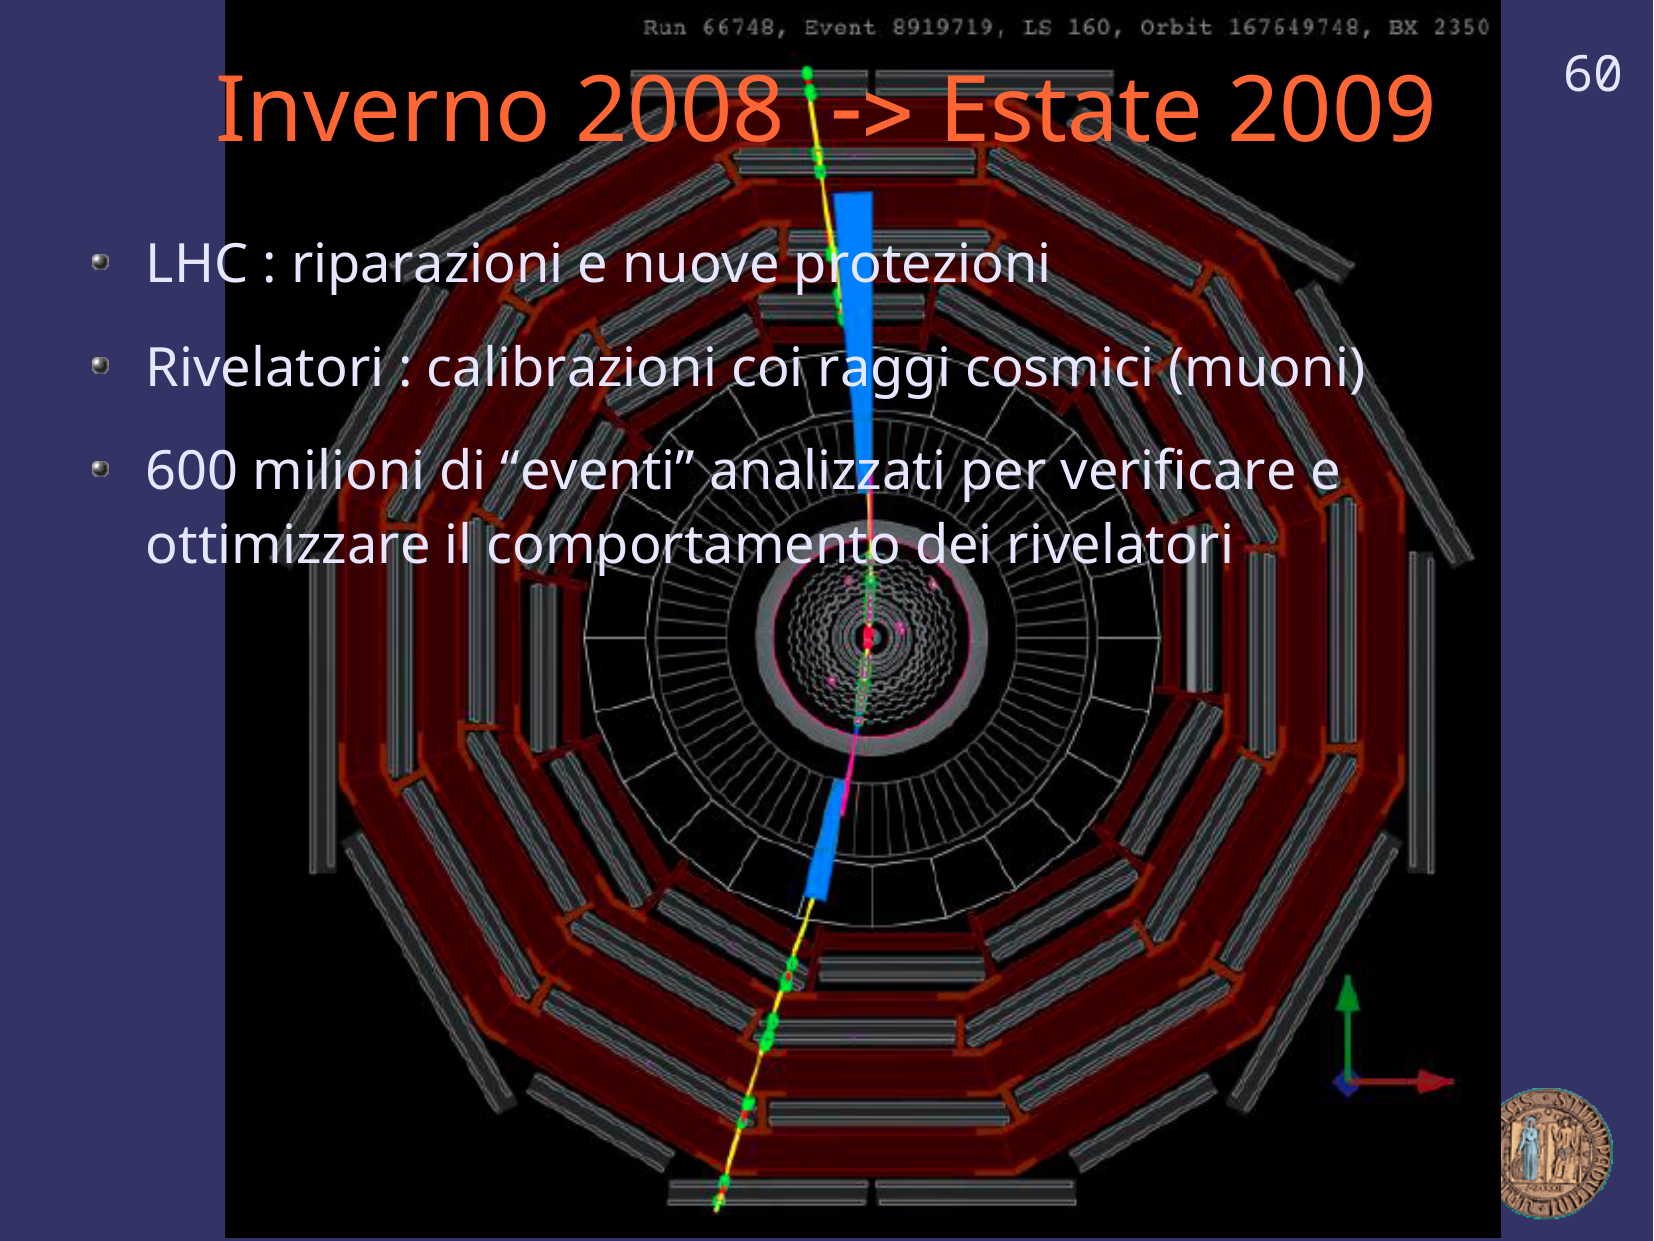

60
# Inverno 2008 -> Estate 2009
LHC : riparazioni e nuove protezioni
Rivelatori : calibrazioni coi raggi cosmici (muoni)
600 milioni di “eventi” analizzati per verificare e ottimizzare il comportamento dei rivelatori